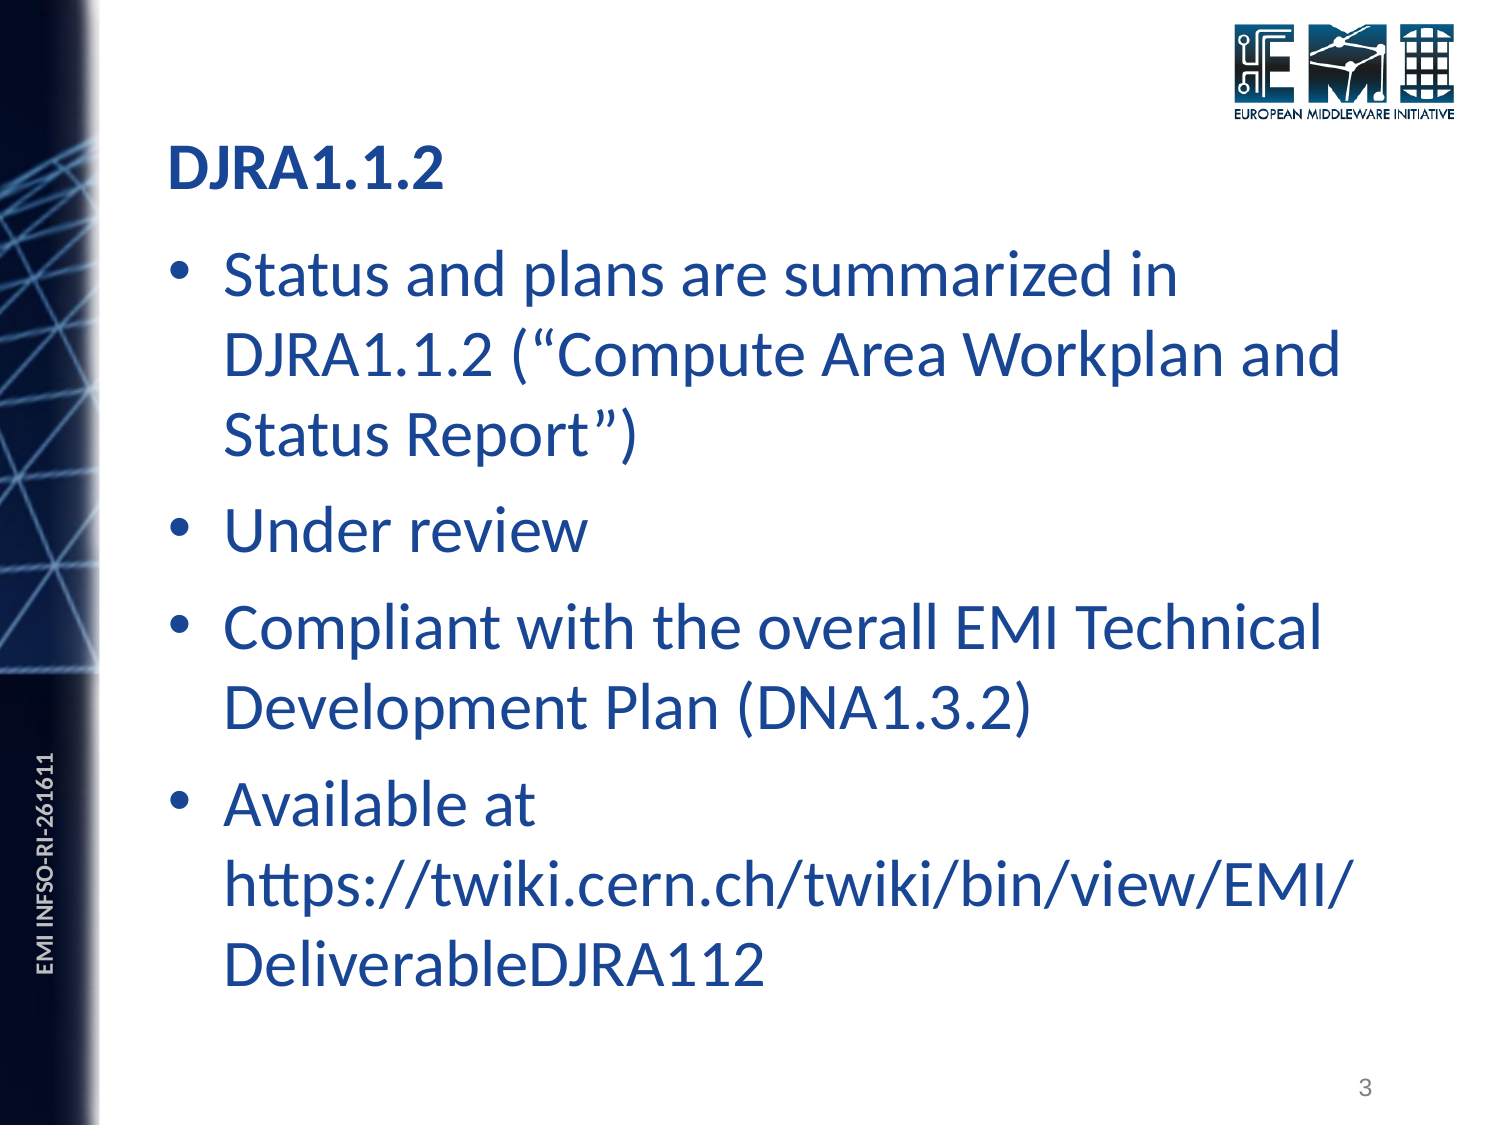

DJRA1.1.2
# Status and plans are summarized in DJRA1.1.2 (“Compute Area Workplan and Status Report”)
Under review
Compliant with the overall EMI Technical Development Plan (DNA1.3.2)
Available at https://twiki.cern.ch/twiki/bin/view/EMI/DeliverableDJRA112